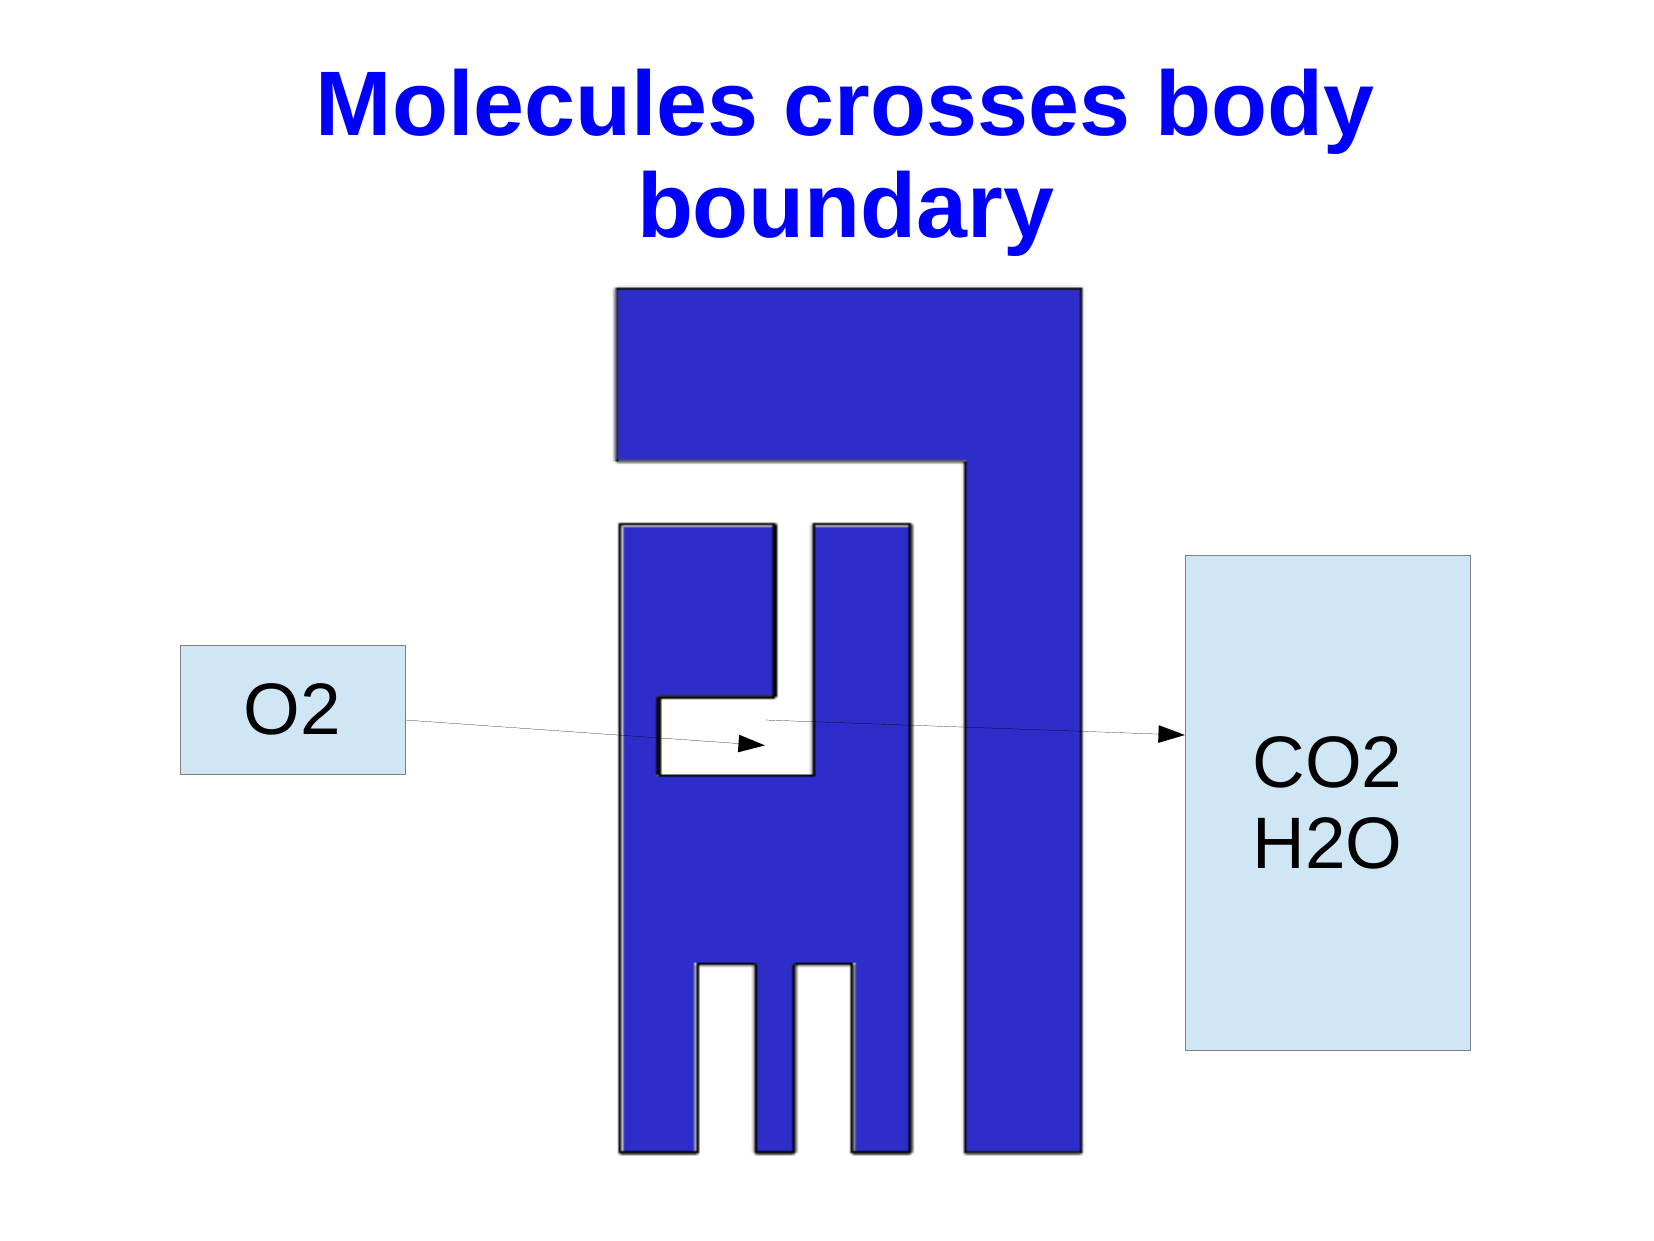

# Molecules crosses body boundary
CO2
H2O
O2